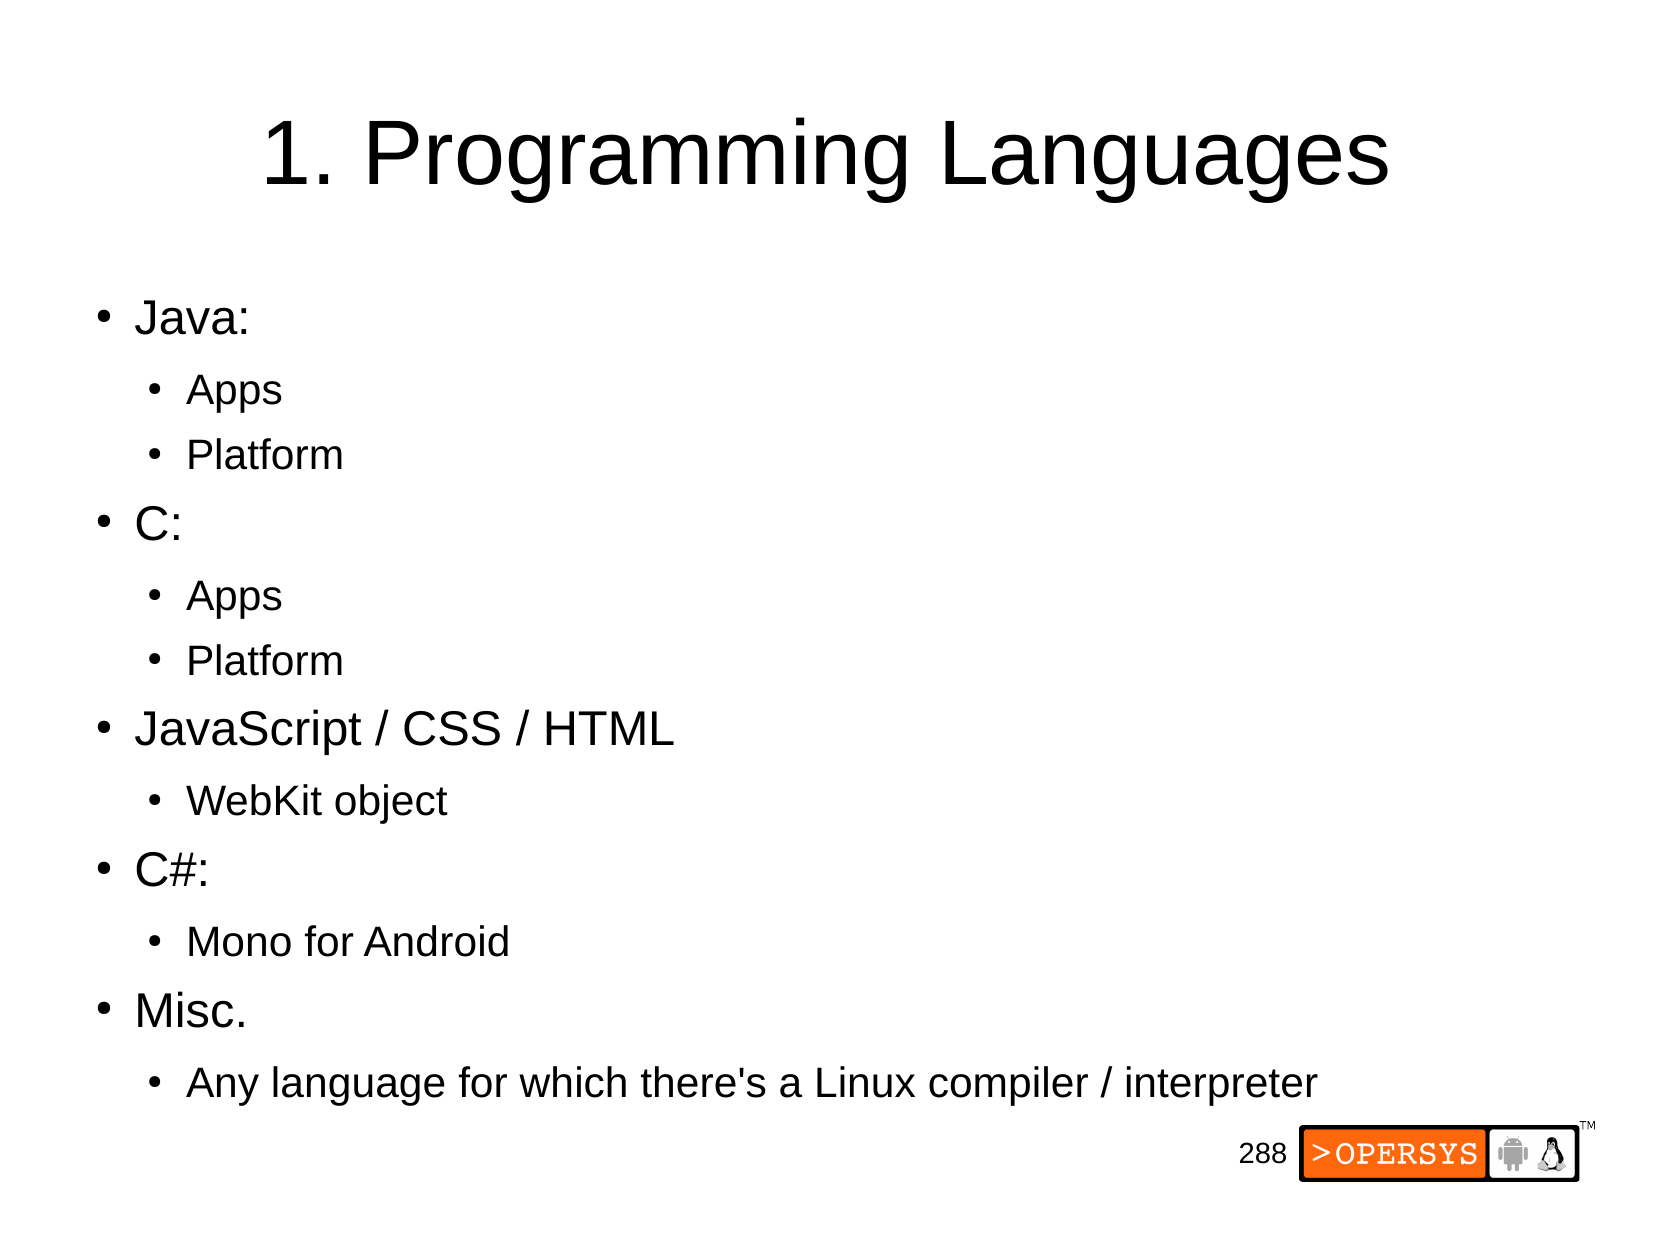

# 1. Programming Languages
Java:
Apps
Platform
C:
Apps
Platform
JavaScript / CSS / HTML
WebKit object
C#:
Mono for Android
Misc.
Any language for which there's a Linux compiler / interpreter